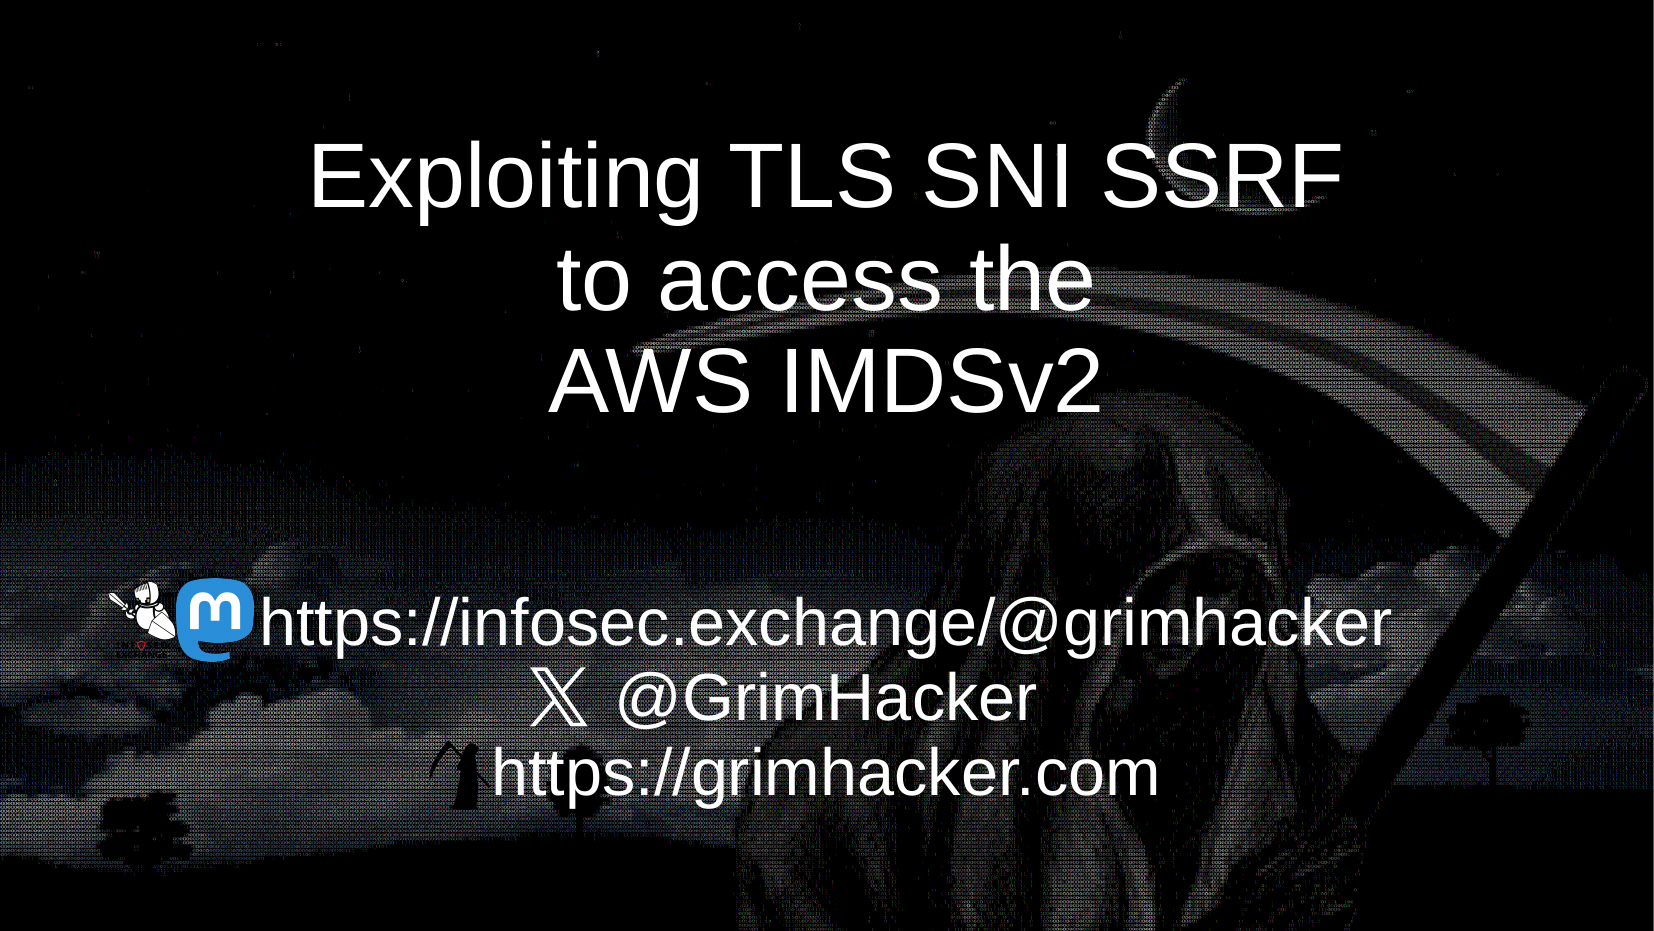

# Exploiting TLS SNI SSRF to access the AWS IMDSv2
https://infosec.exchange/@grimhacker
@GrimHacker
https://grimhacker.com